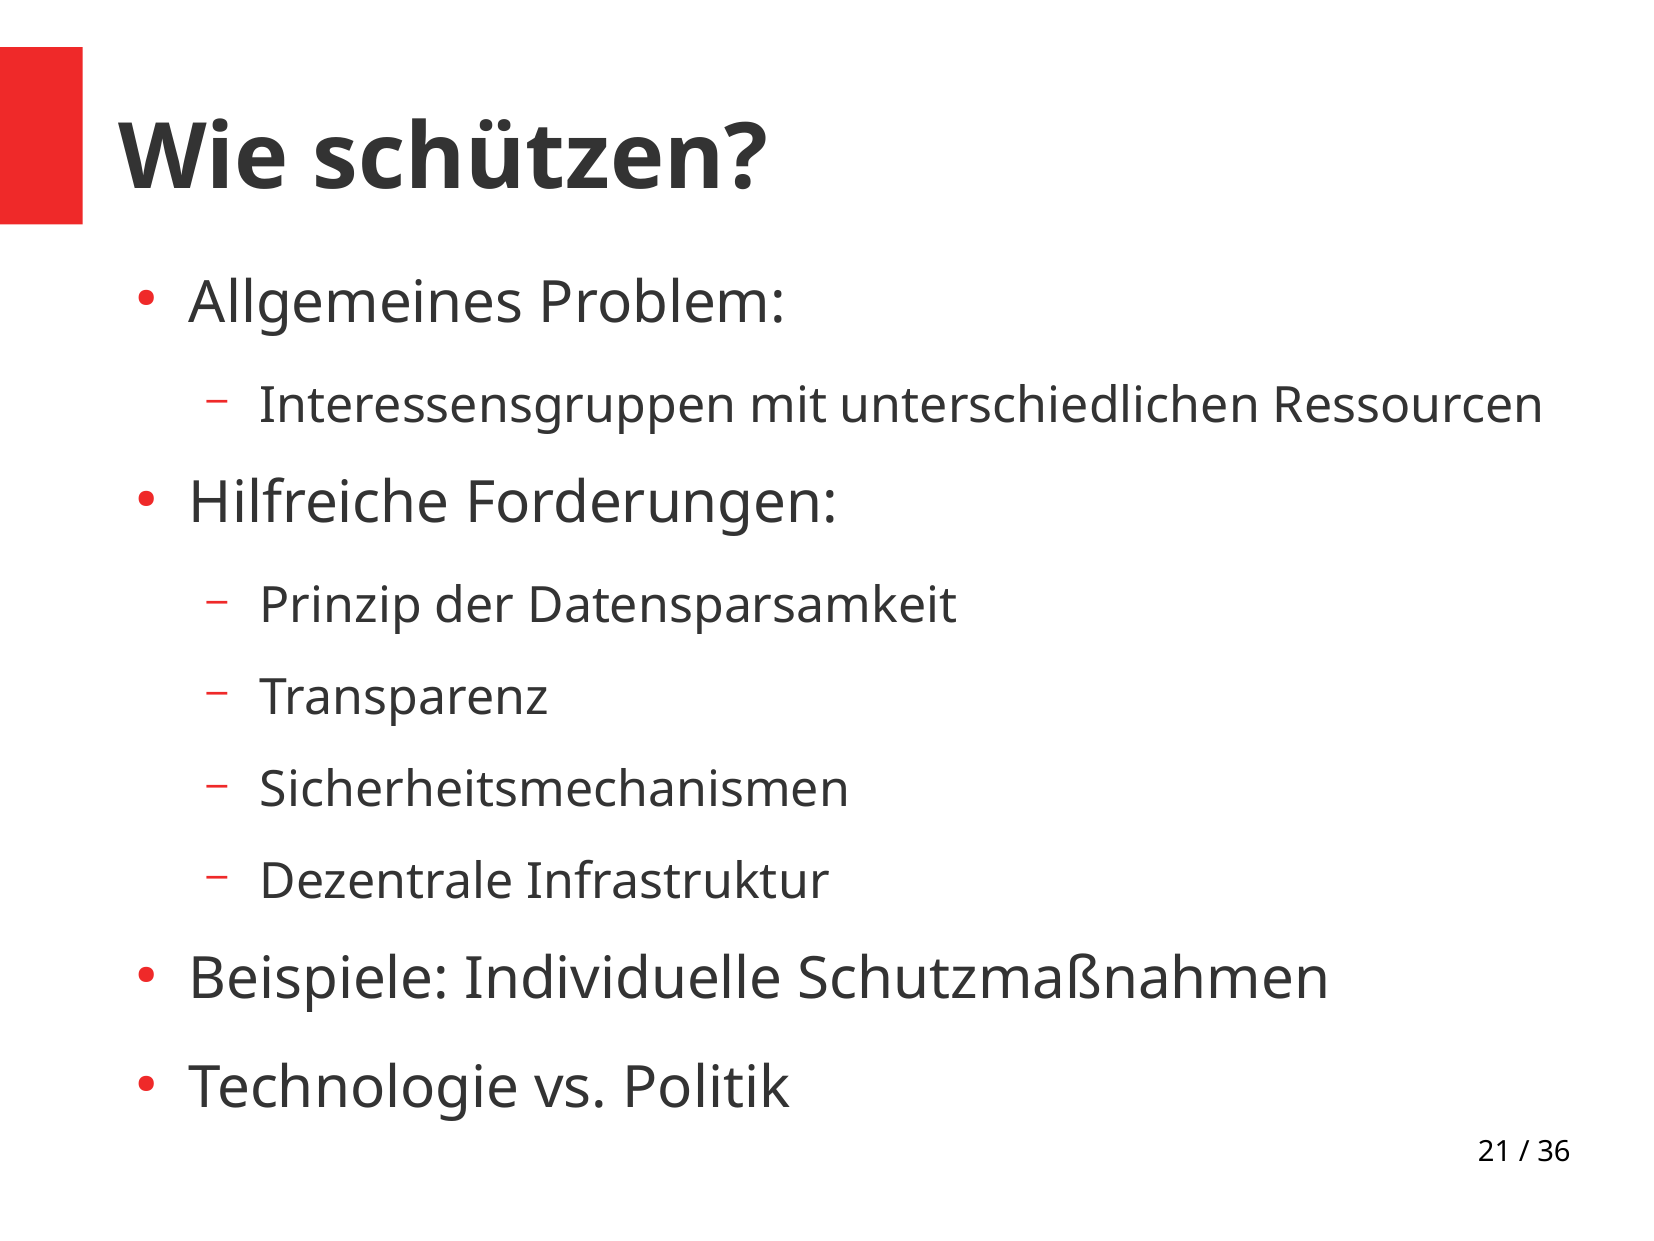

# Wie schützen?
Allgemeines Problem:
Interessensgruppen mit unterschiedlichen Ressourcen
Hilfreiche Forderungen:
Prinzip der Datensparsamkeit
Transparenz
Sicherheitsmechanismen
Dezentrale Infrastruktur
Beispiele: Individuelle Schutzmaßnahmen
Technologie vs. Politik
21